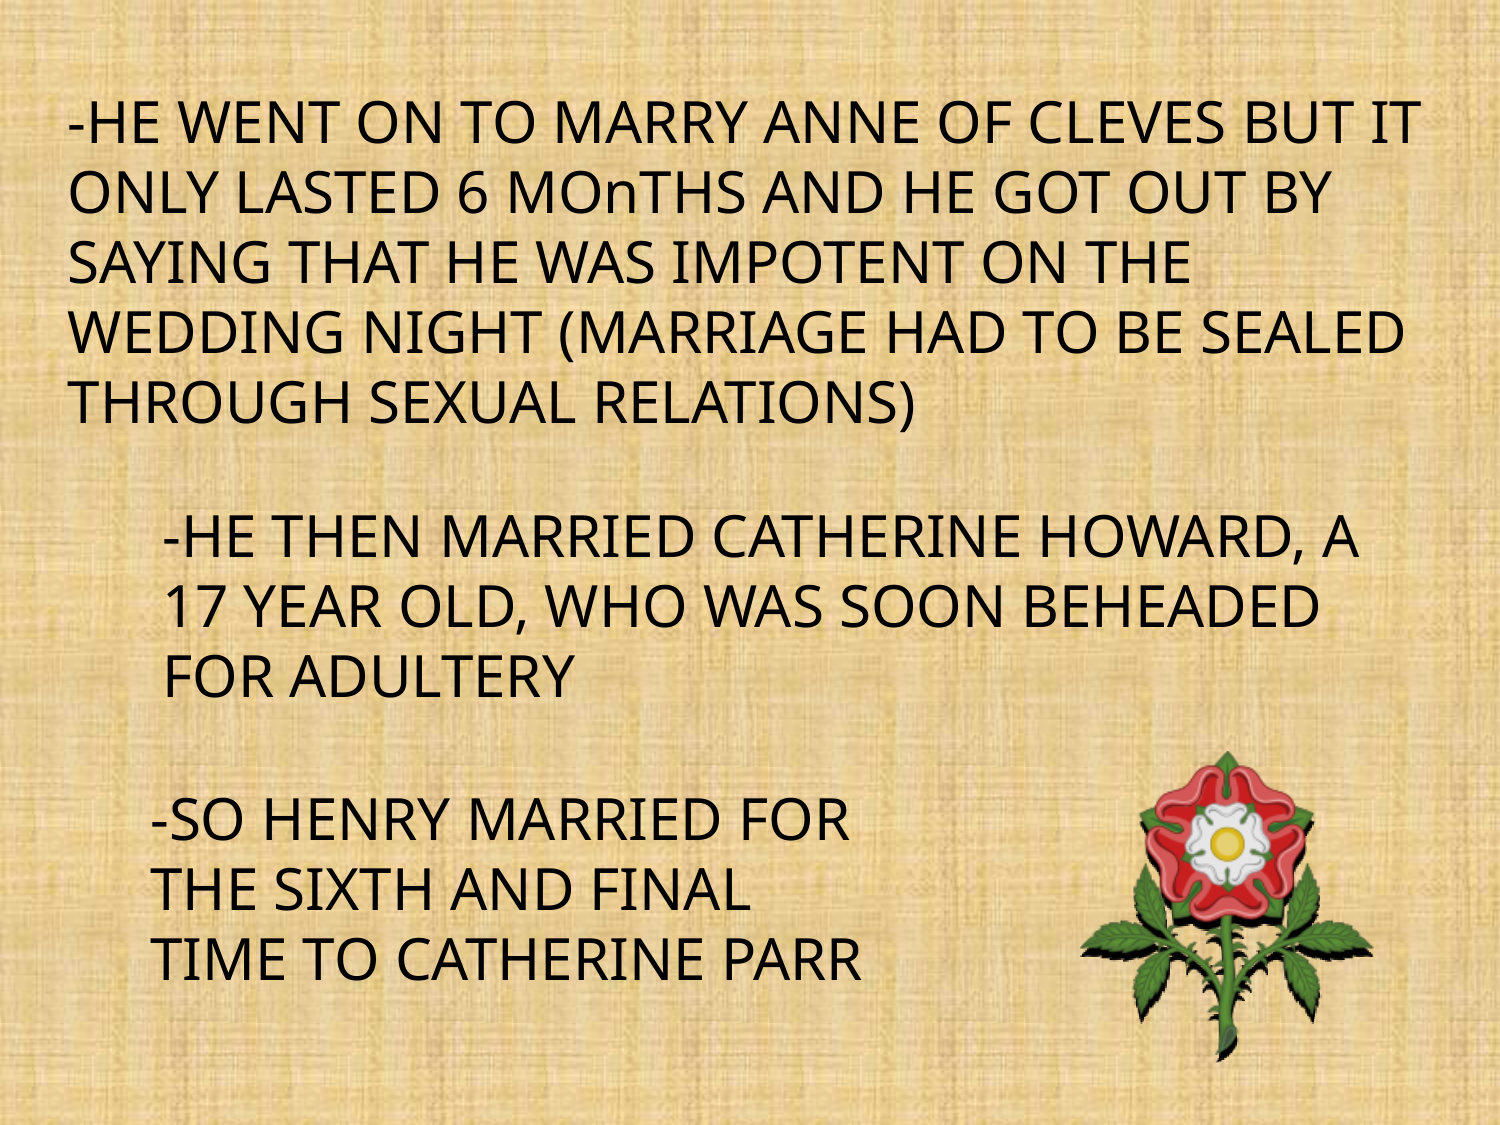

-HE WENT ON TO MARRY ANNE OF CLEVES BUT IT ONLY LASTED 6 MOnTHS AND HE GOT OUT BY SAYING THAT HE WAS IMPOTENT ON THE WEDDING NIGHT (MARRIAGE HAD TO BE SEALED THROUGH SEXUAL RELATIONS)
-HE THEN MARRIED CATHERINE HOWARD, A 17 YEAR OLD, WHO WAS SOON BEHEADED FOR ADULTERY
-SO HENRY MARRIED FOR THE SIXTH AND FINAL TIME TO CATHERINE PARR